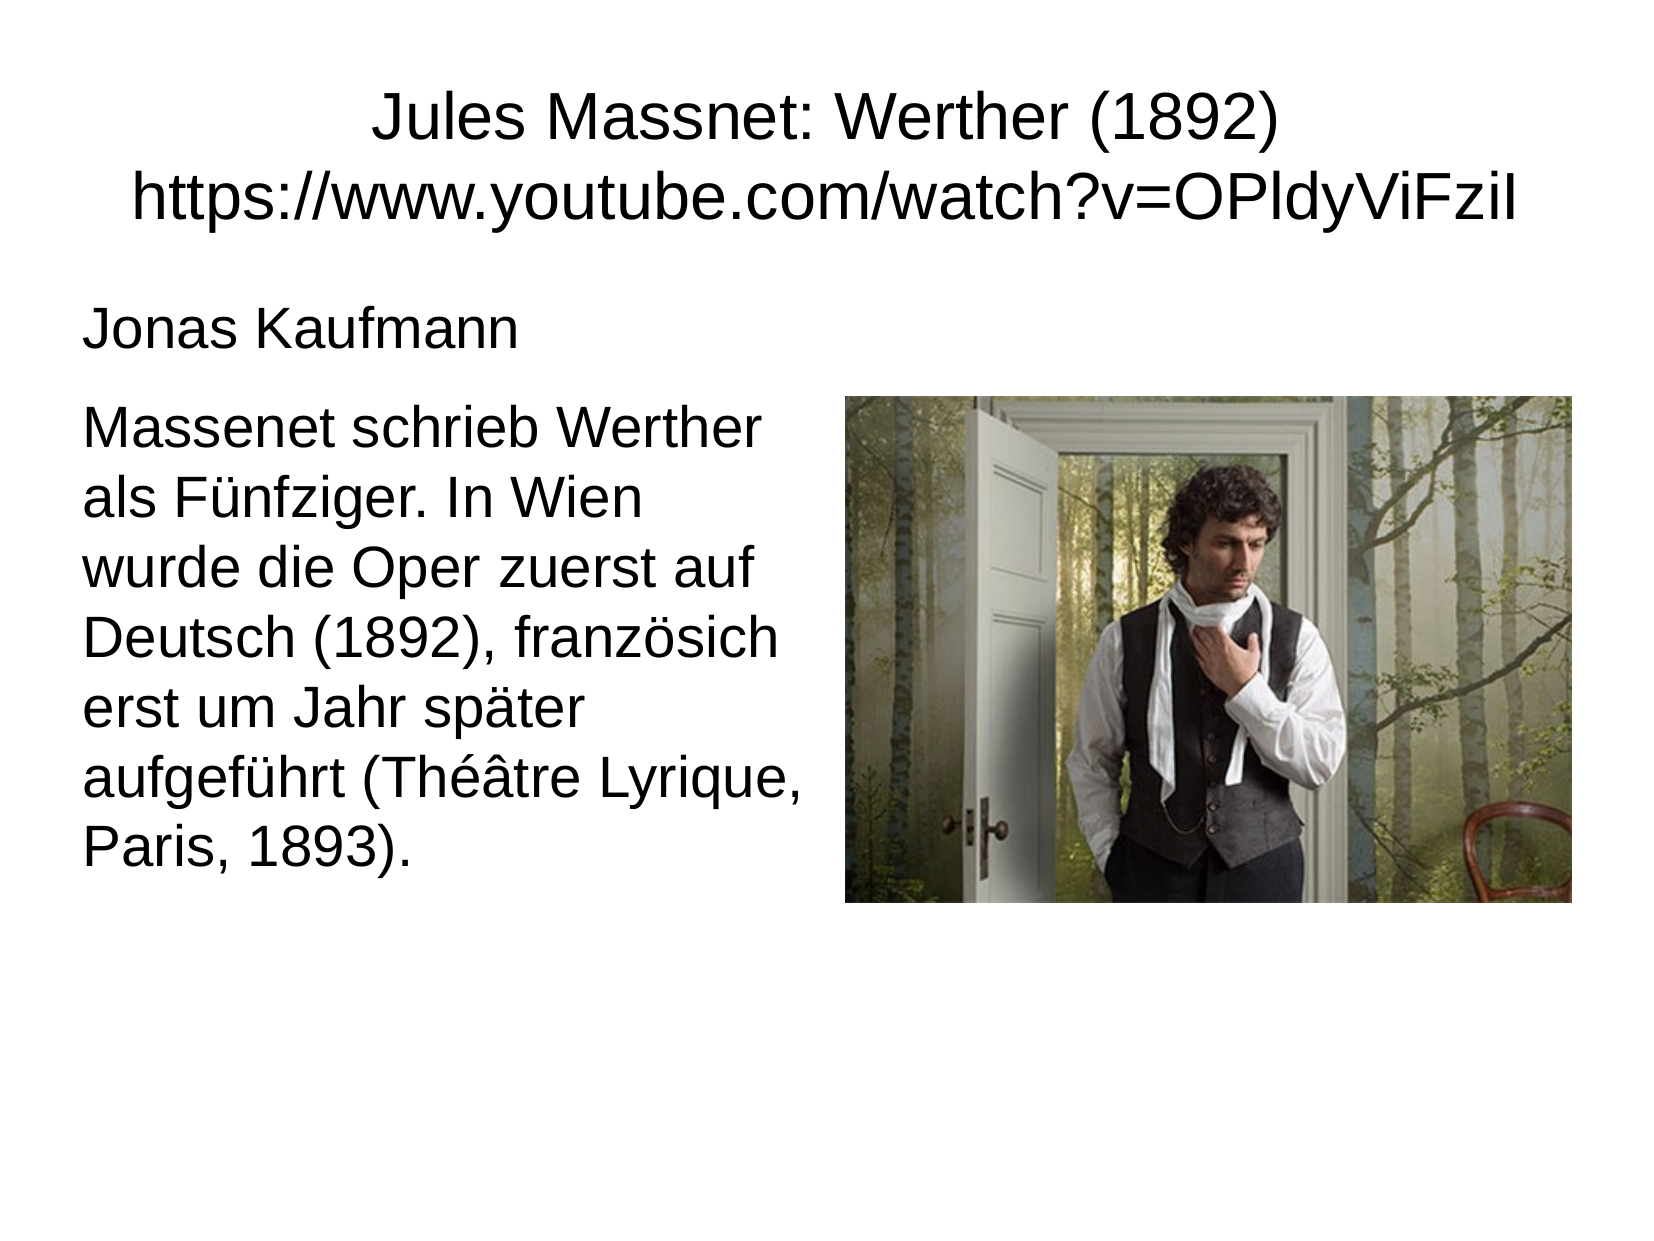

# Jules Massnet: Werther (1892) https://www.youtube.com/watch?v=OPldyViFziI
Jonas Kaufmann
Massenet schrieb Werther als Fünfziger. In Wien wurde die Oper zuerst auf Deutsch (1892), französich erst um Jahr später aufgeführt (Théâtre Lyrique, Paris, 1893).